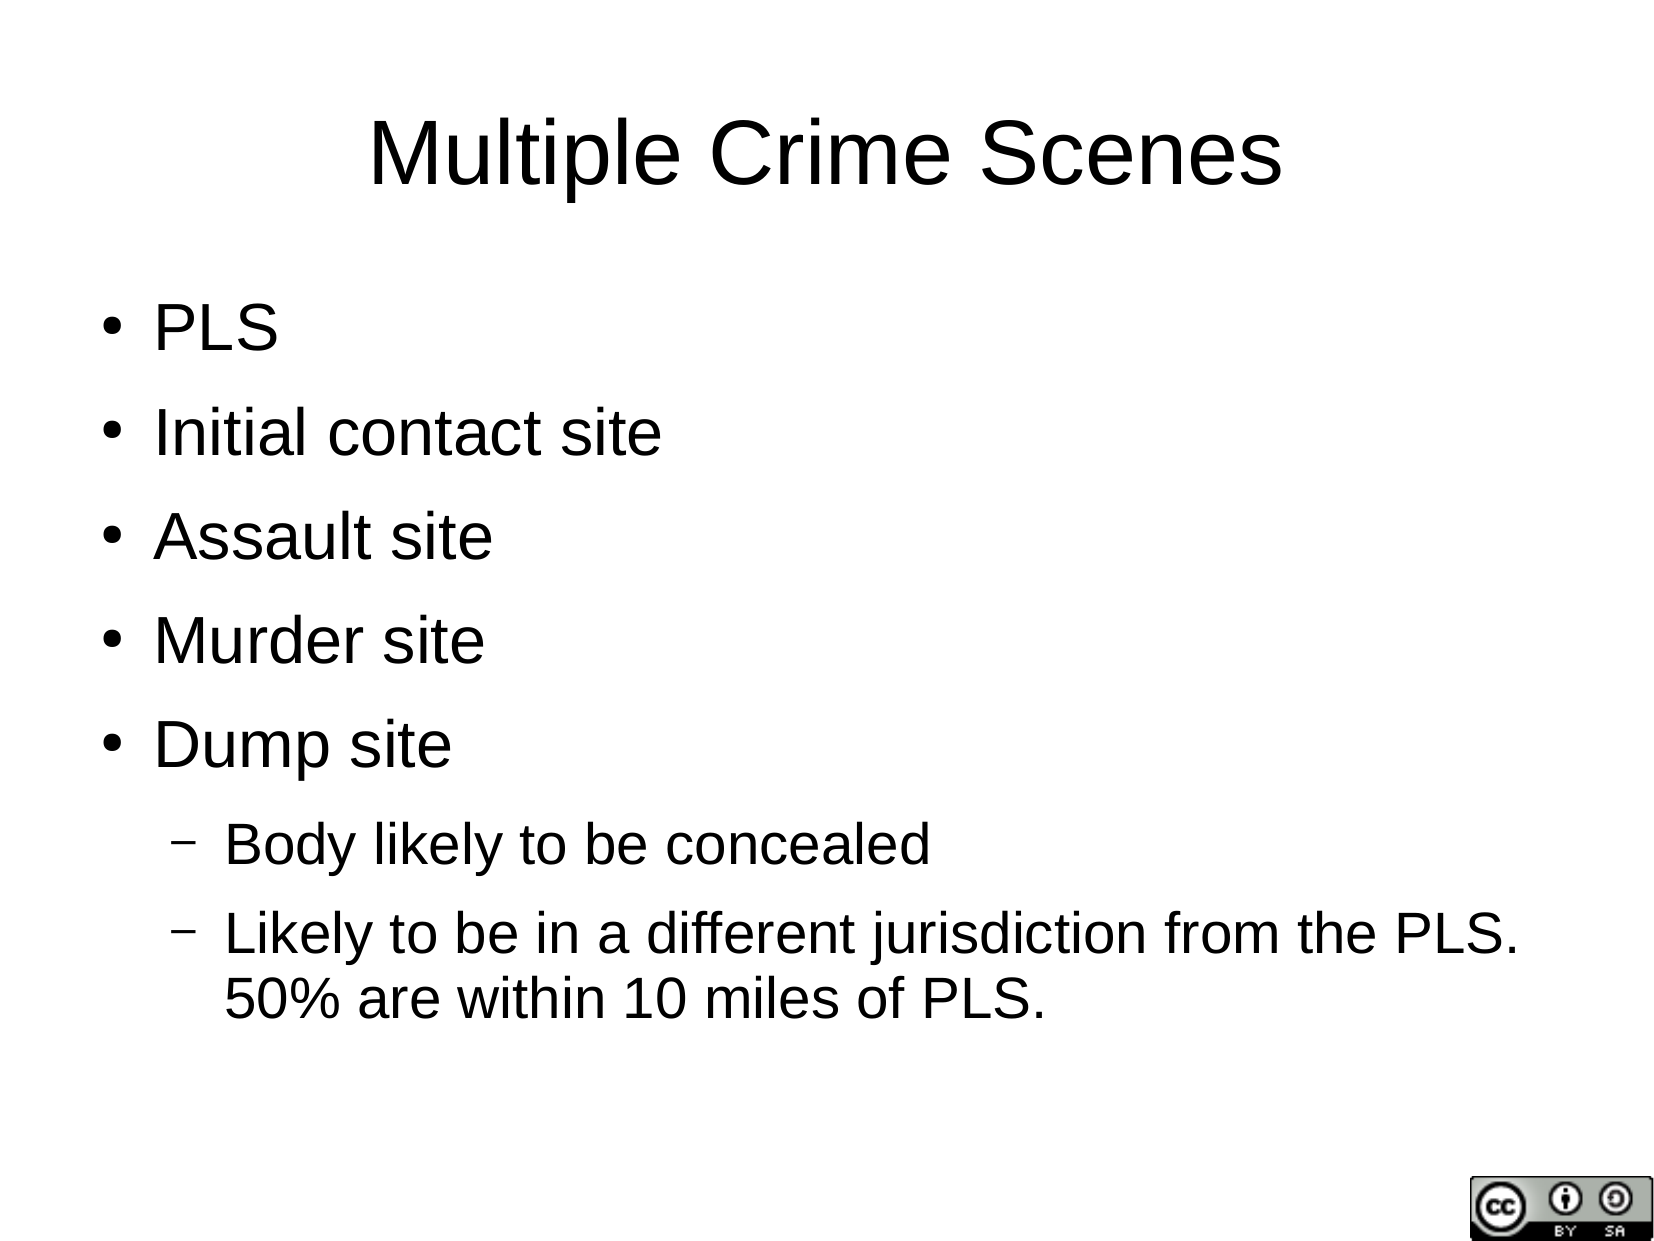

# Multiple Crime Scenes
PLS
Initial contact site
Assault site
Murder site
Dump site
Body likely to be concealed
Likely to be in a different jurisdiction from the PLS. 50% are within 10 miles of PLS.